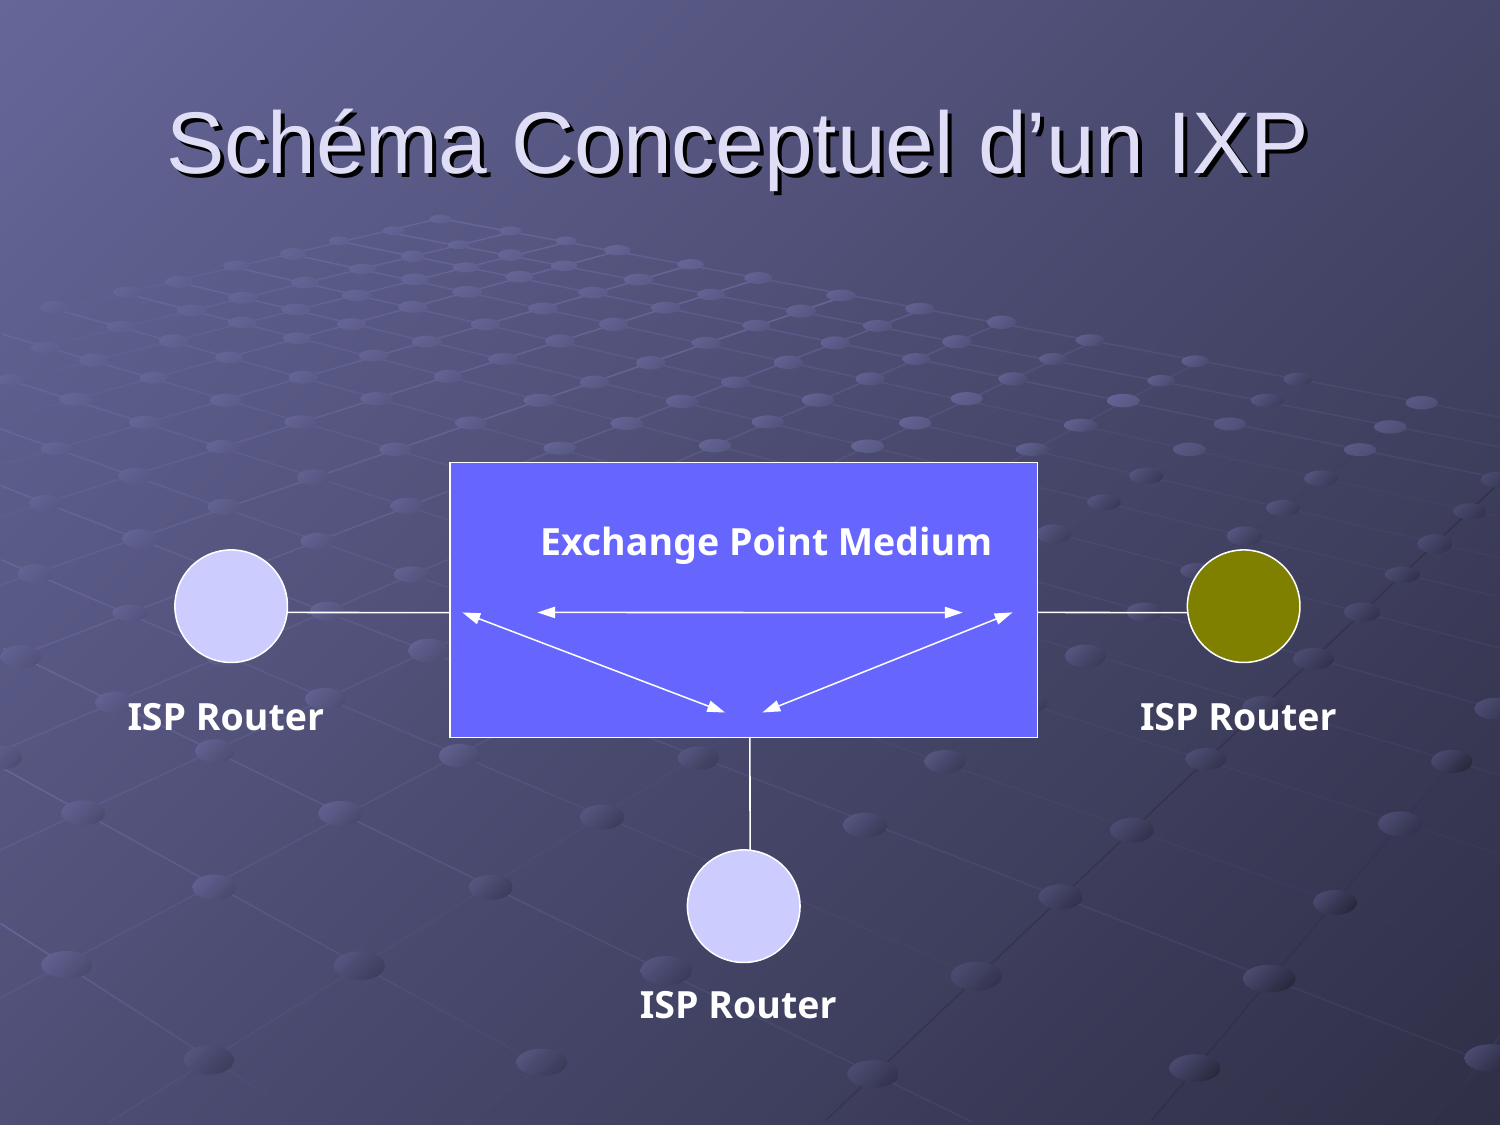

# Schéma Conceptuel d’un IXP
Exchange Point Medium
ISP Router
ISP Router
ISP Router